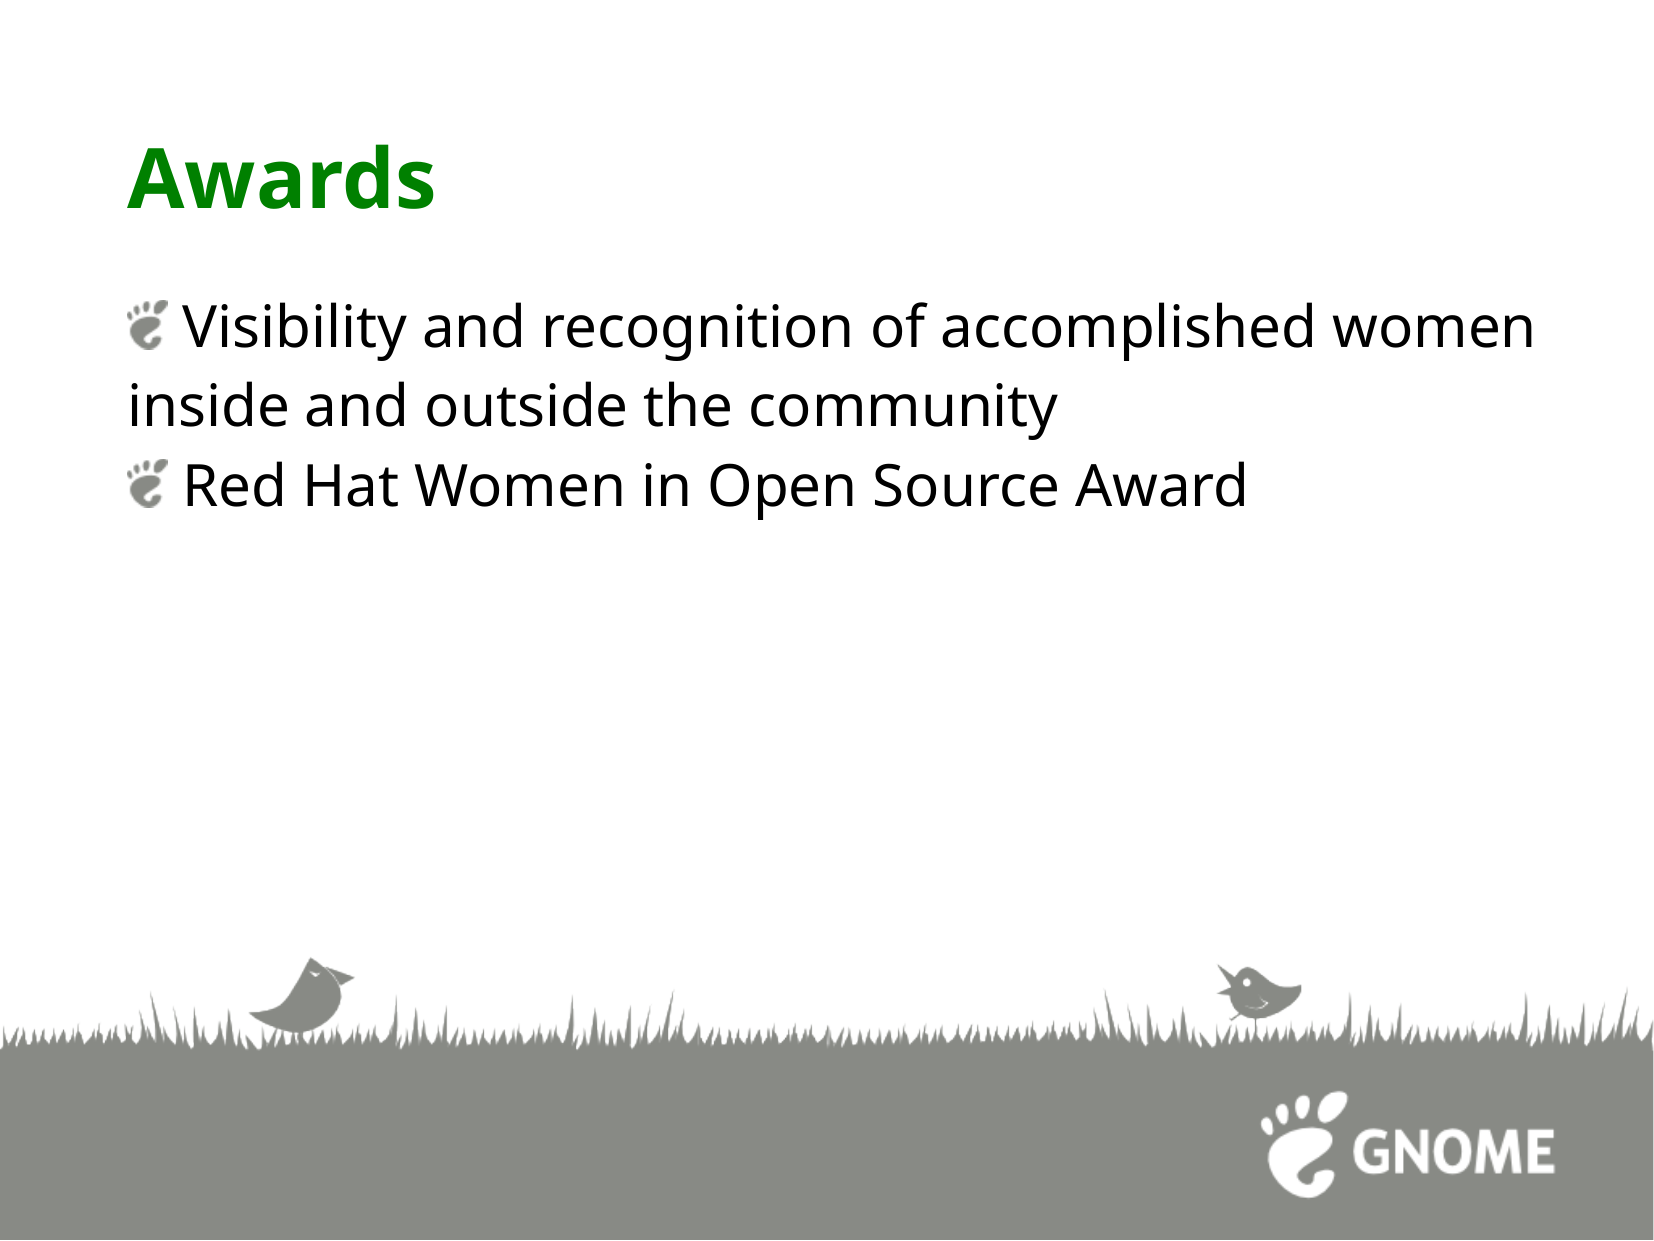

Awards
 Visibility and recognition of accomplished women inside and outside the community
 Red Hat Women in Open Source Award